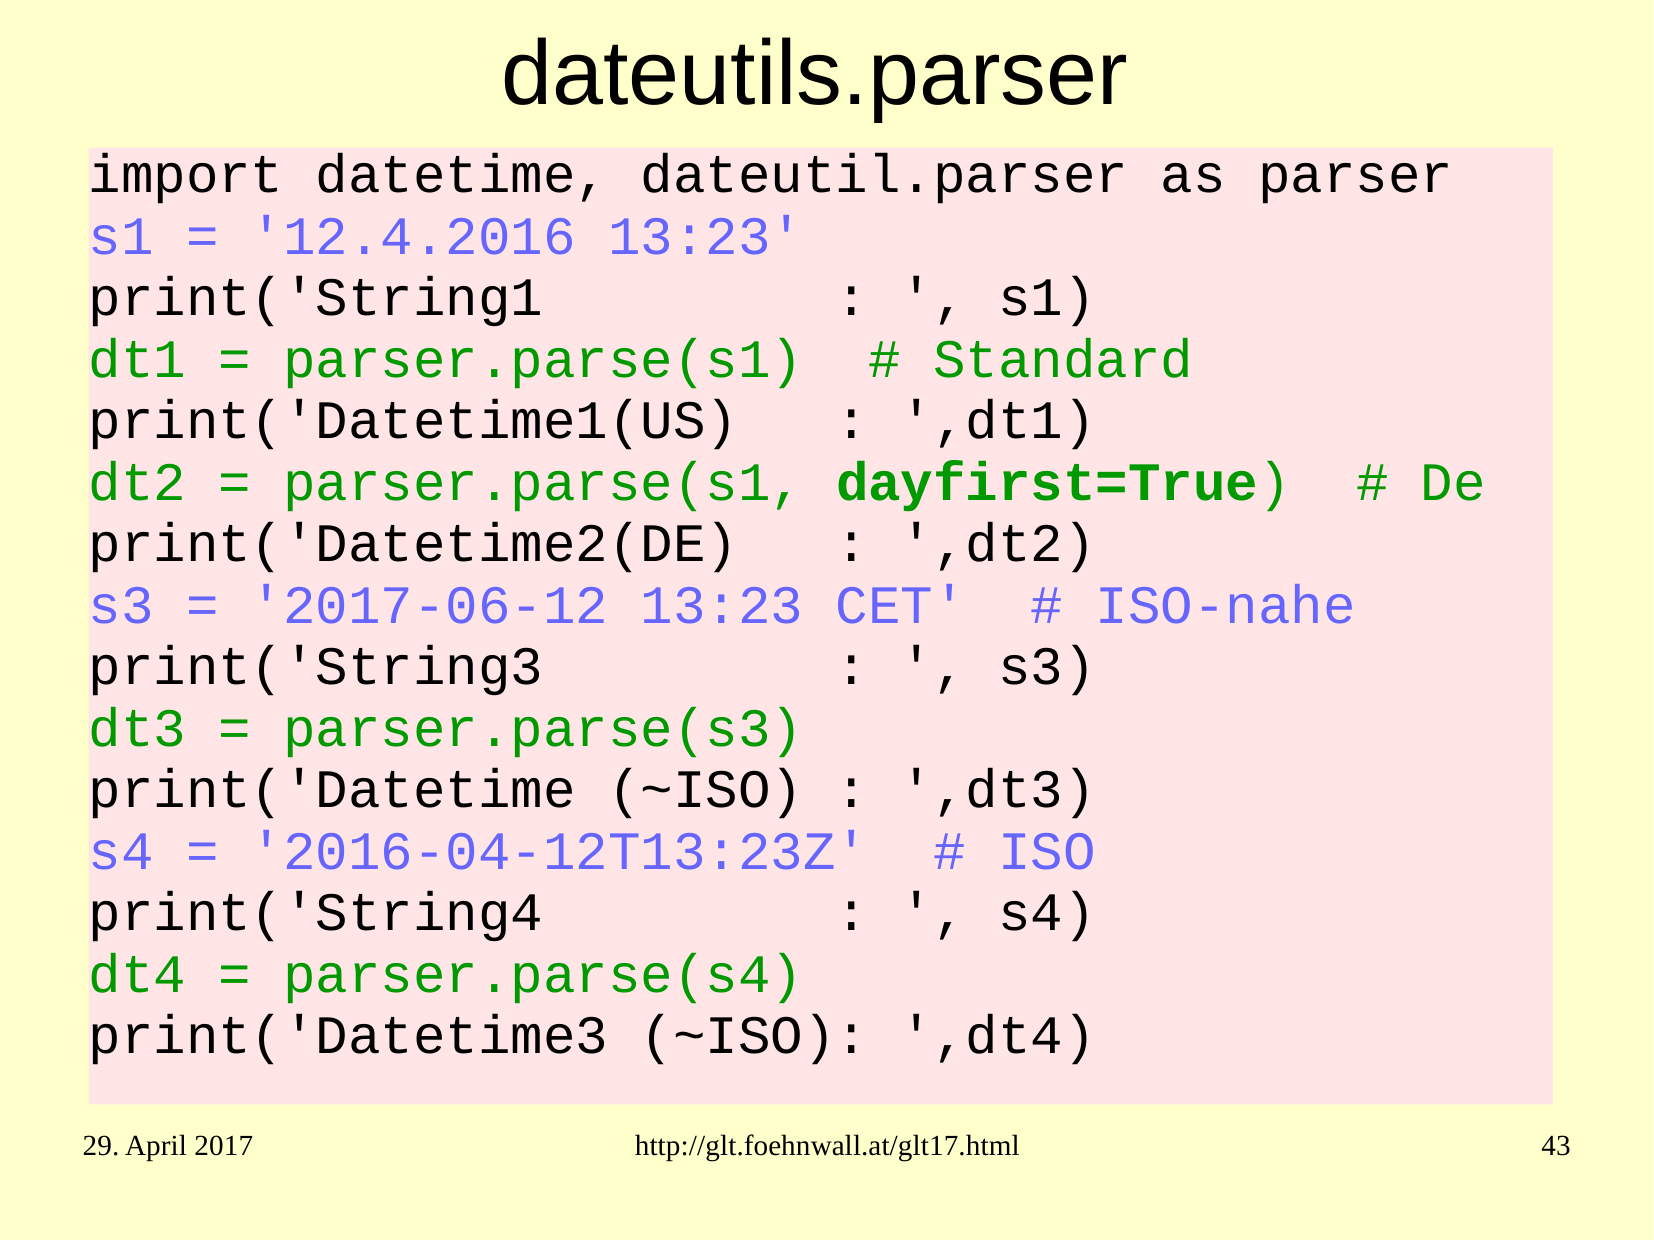

# dateutils.parser
import datetime, dateutil.parser as parser
s1 = '12.4.2016 13:23'
print('String1 : ', s1)
dt1 = parser.parse(s1) # Standard
print('Datetime1(US) : ',dt1)
dt2 = parser.parse(s1, dayfirst=True) # De
print('Datetime2(DE) : ',dt2)
s3 = '2017-06-12 13:23 CET' # ISO-nahe
print('String3 : ', s3)
dt3 = parser.parse(s3)
print('Datetime (~ISO) : ',dt3)
s4 = '2016-04-12T13:23Z' # ISO
print('String4 : ', s4)
dt4 = parser.parse(s4)
print('Datetime3 (~ISO): ',dt4)
29. April 2017
http://glt.foehnwall.at/glt17.html
43